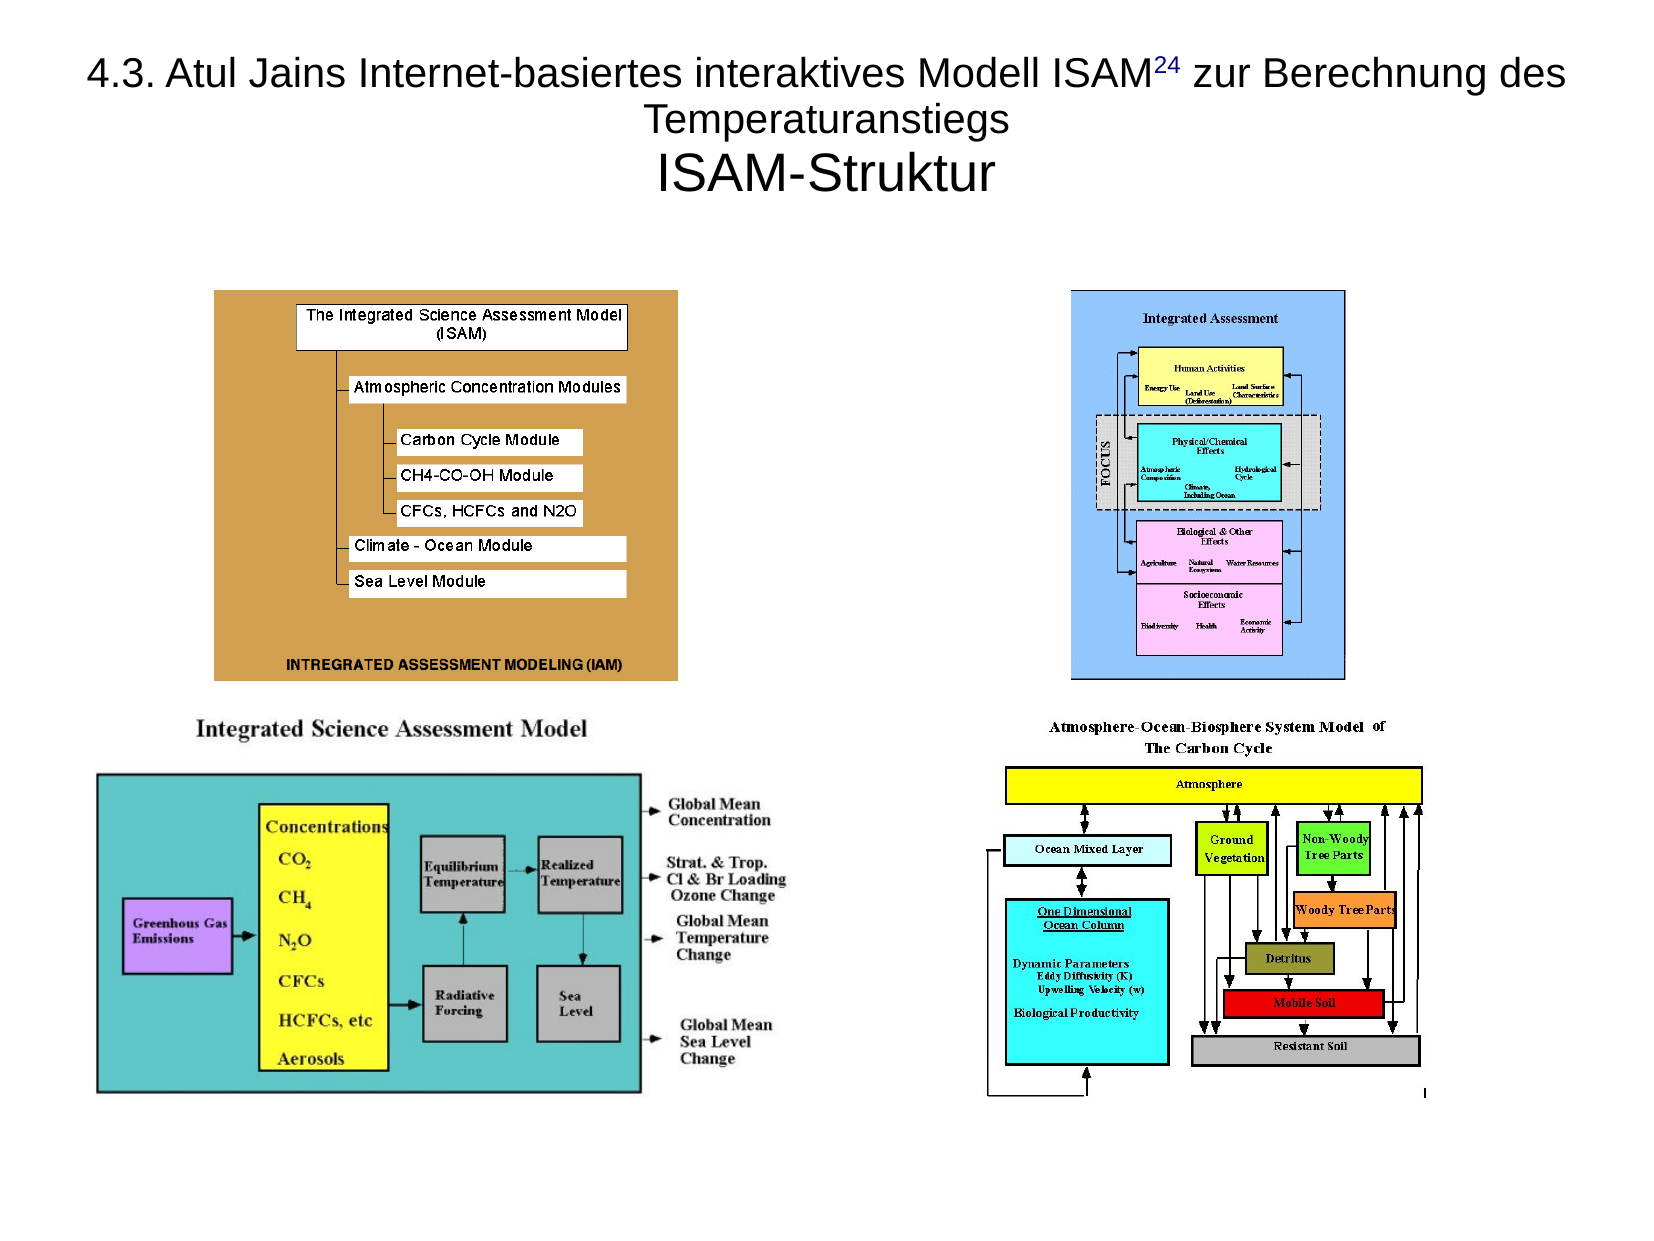

# 4.3. Atul Jains Internet-basiertes interaktives Modell ISAM24 zur Berechnung des Temperaturanstiegs ISAM-Struktur